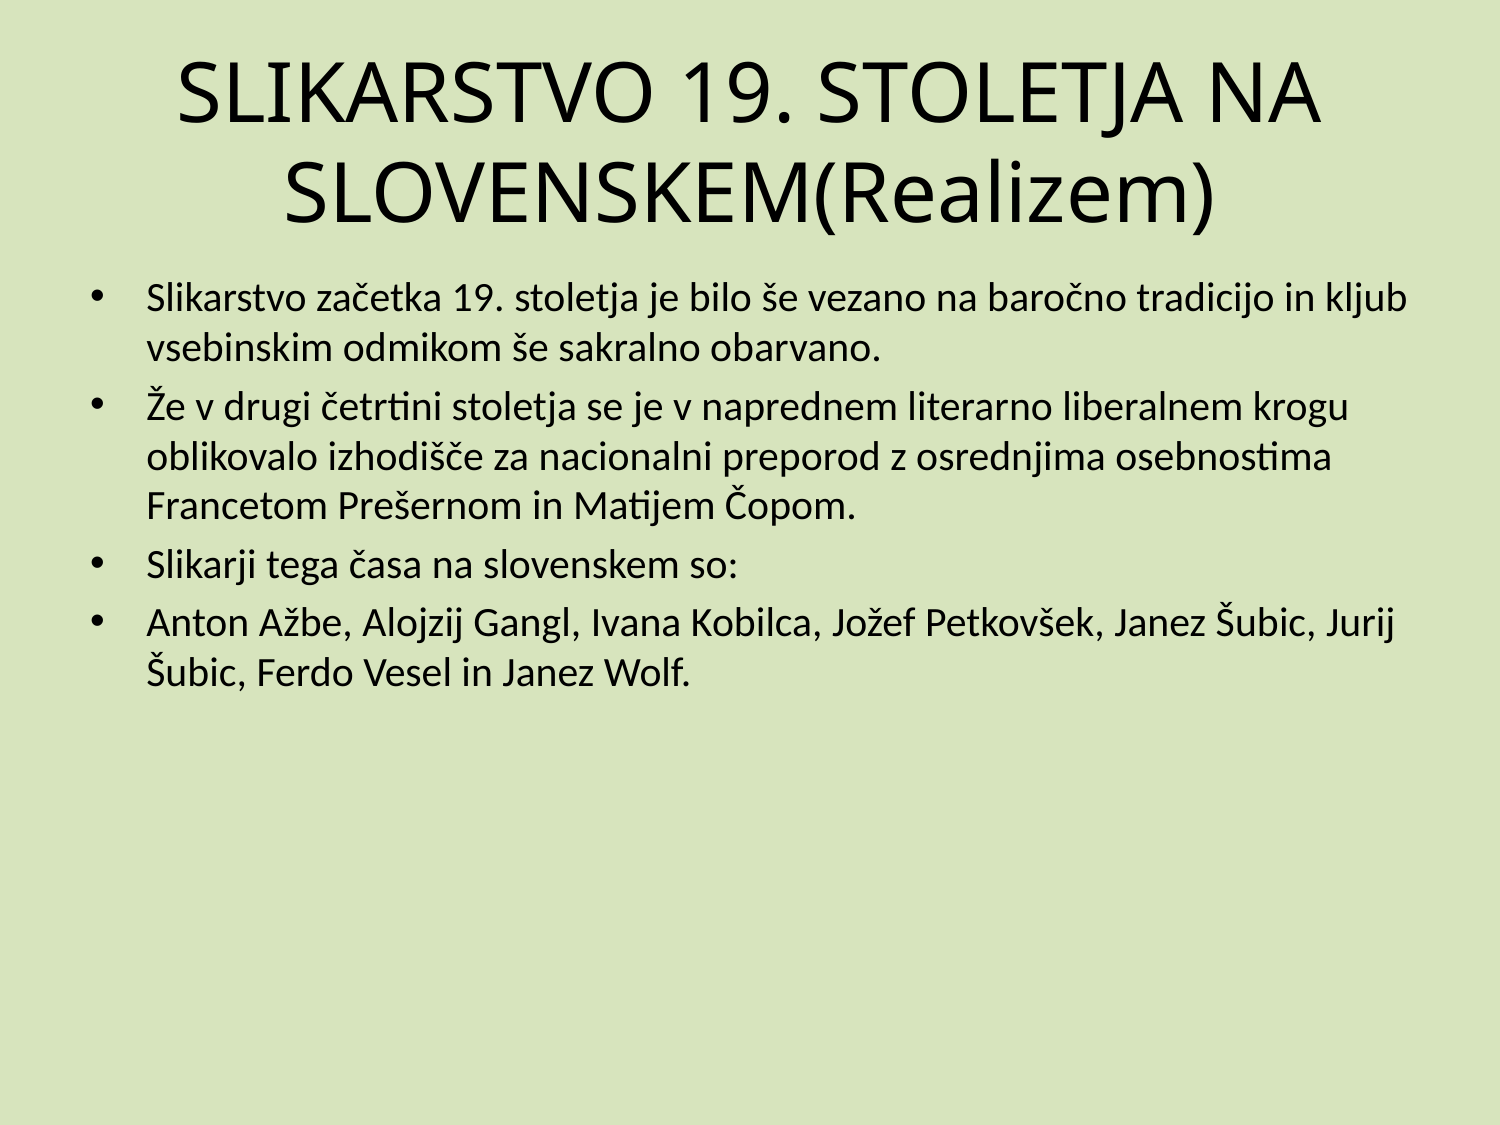

# SLIKARSTVO 19. STOLETJA NA SLOVENSKEM(Realizem)
Slikarstvo začetka 19. stoletja je bilo še vezano na baročno tradicijo in kljub vsebinskim odmikom še sakralno obarvano.
Že v drugi četrtini stoletja se je v naprednem literarno liberalnem krogu oblikovalo izhodišče za nacionalni preporod z osrednjima osebnostima Francetom Prešernom in Matijem Čopom.
Slikarji tega časa na slovenskem so:
Anton Ažbe, Alojzij Gangl, Ivana Kobilca, Jožef Petkovšek, Janez Šubic, Jurij Šubic, Ferdo Vesel in Janez Wolf.